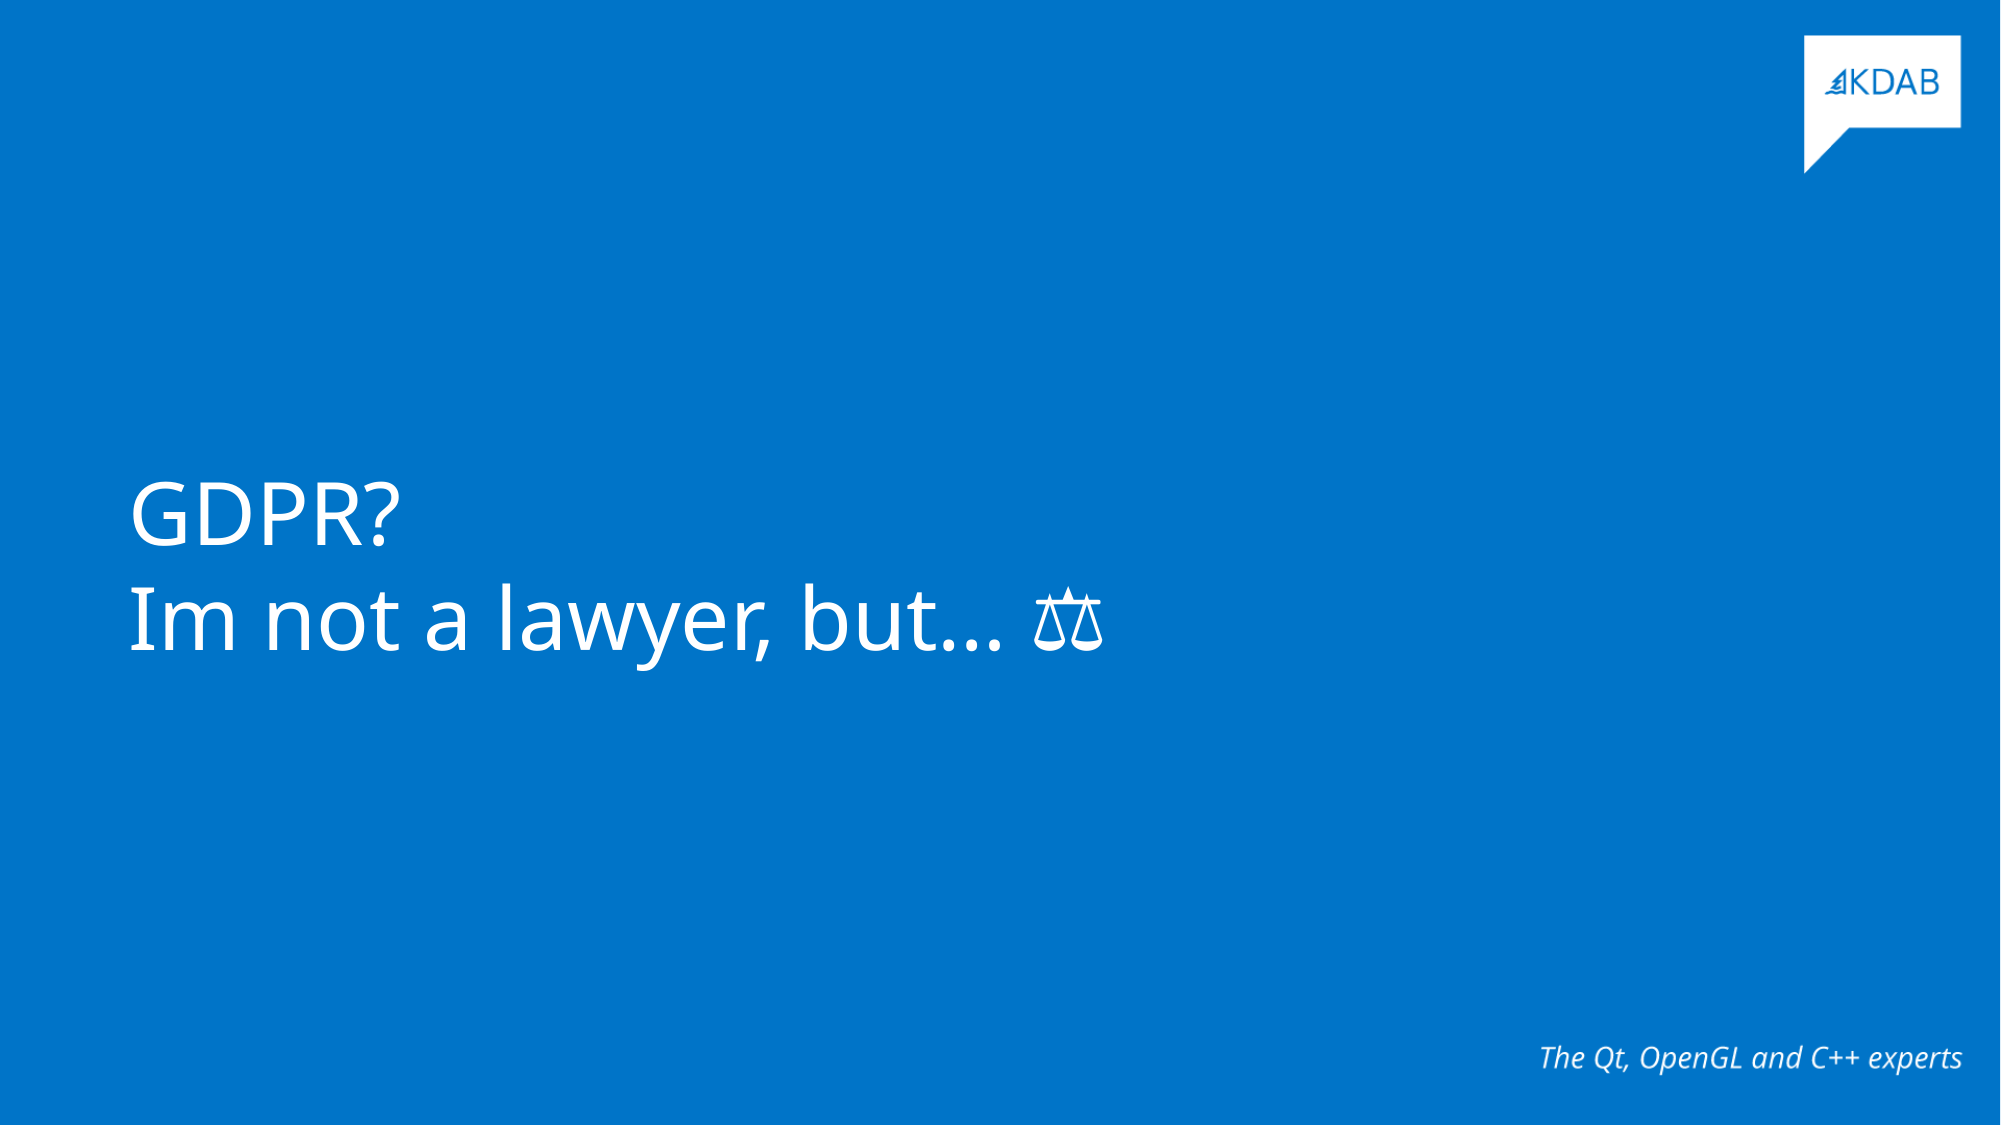

#
GDPR?
Im not a lawyer, but… ⚖️